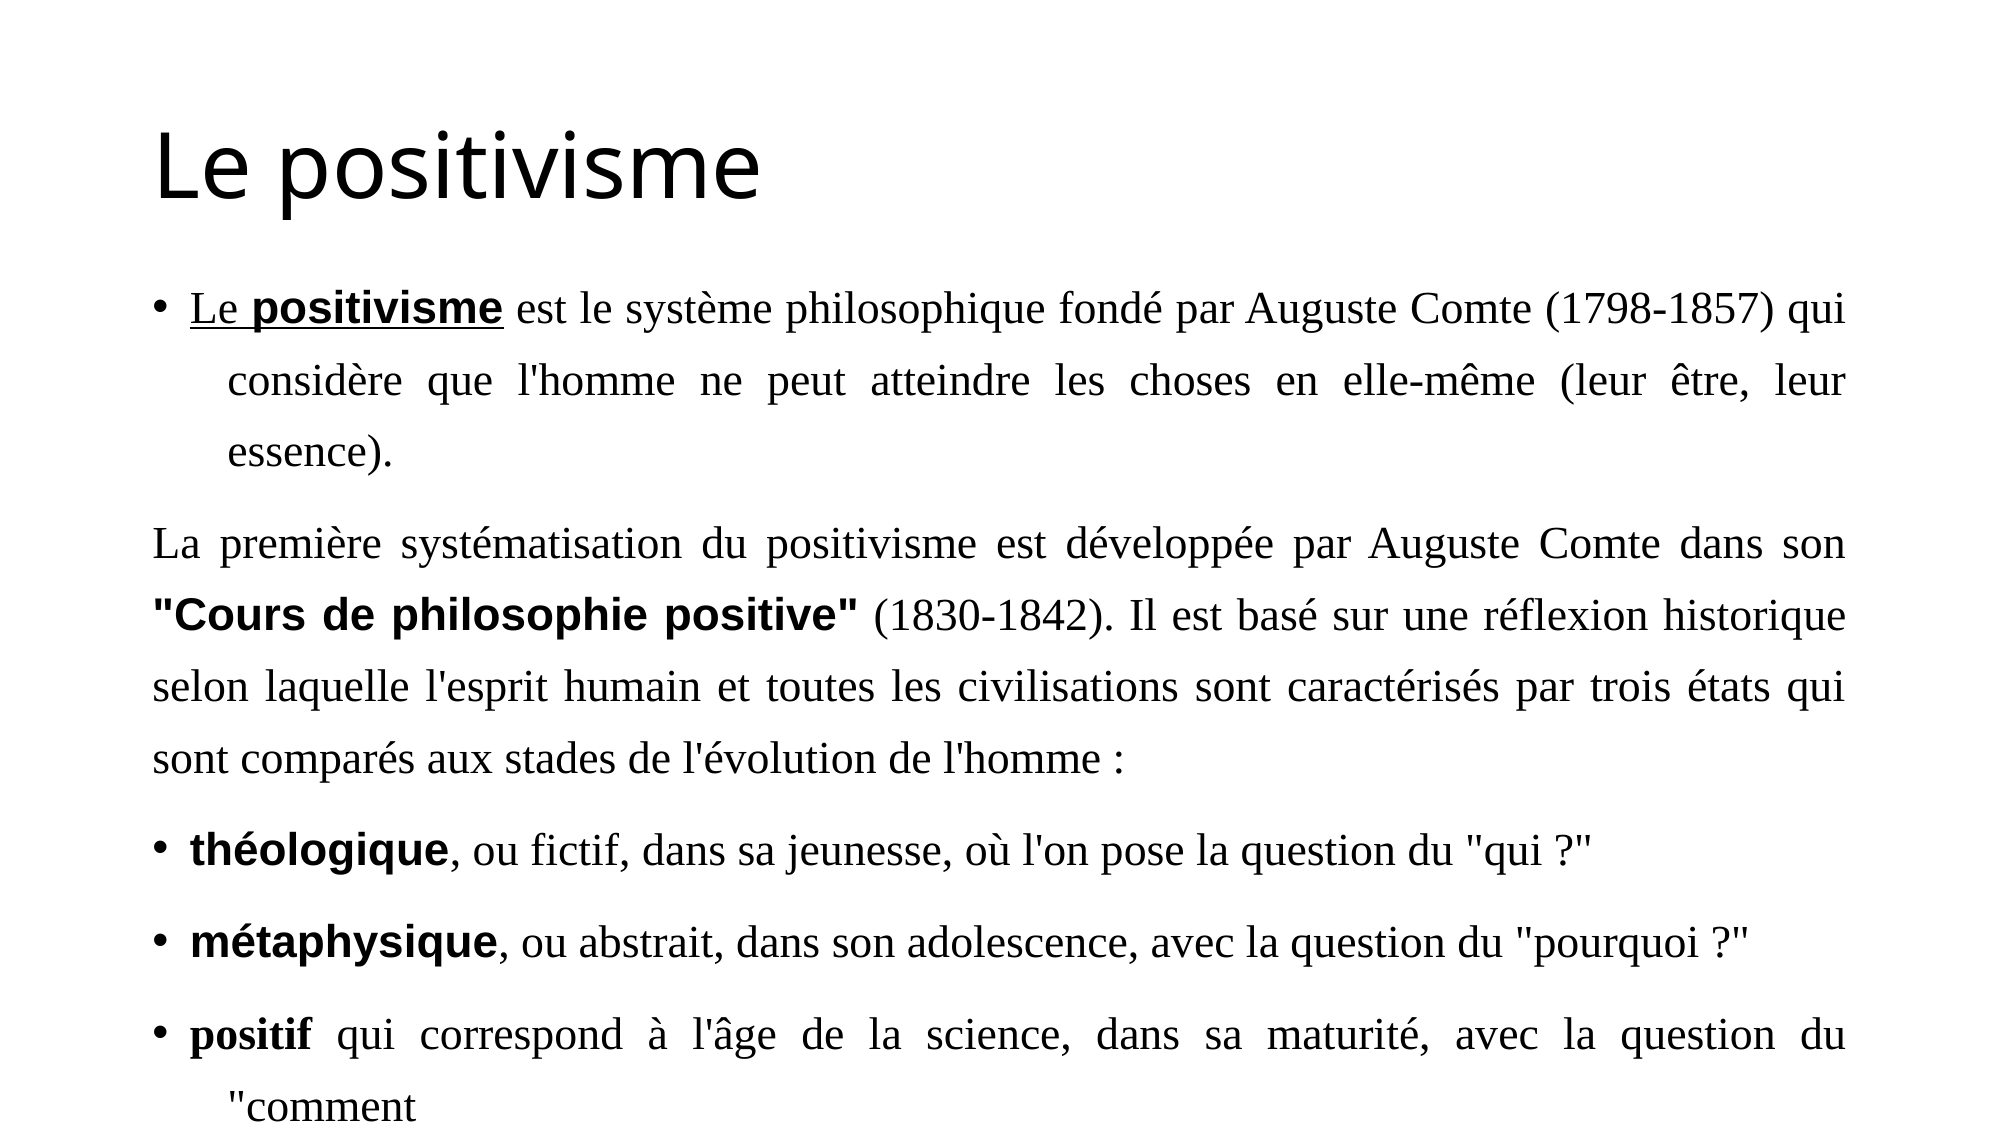

# Le positivisme
Le positivisme est le système philosophique fondé par Auguste Comte (1798-1857) qui considère que l'homme ne peut atteindre les choses en elle-même (leur être, leur essence).
La première systématisation du positivisme est développée par Auguste Comte dans son "Cours de philosophie positive" (1830-1842). Il est basé sur une réflexion historique selon laquelle l'esprit humain et toutes les civilisations sont caractérisés par trois états qui sont comparés aux stades de l'évolution de l'homme :
théologique, ou fictif, dans sa jeunesse, où l'on pose la question du "qui ?"
métaphysique, ou abstrait, dans son adolescence, avec la question du "pourquoi ?"
positif qui correspond à l'âge de la science, dans sa maturité, avec la question du "comment